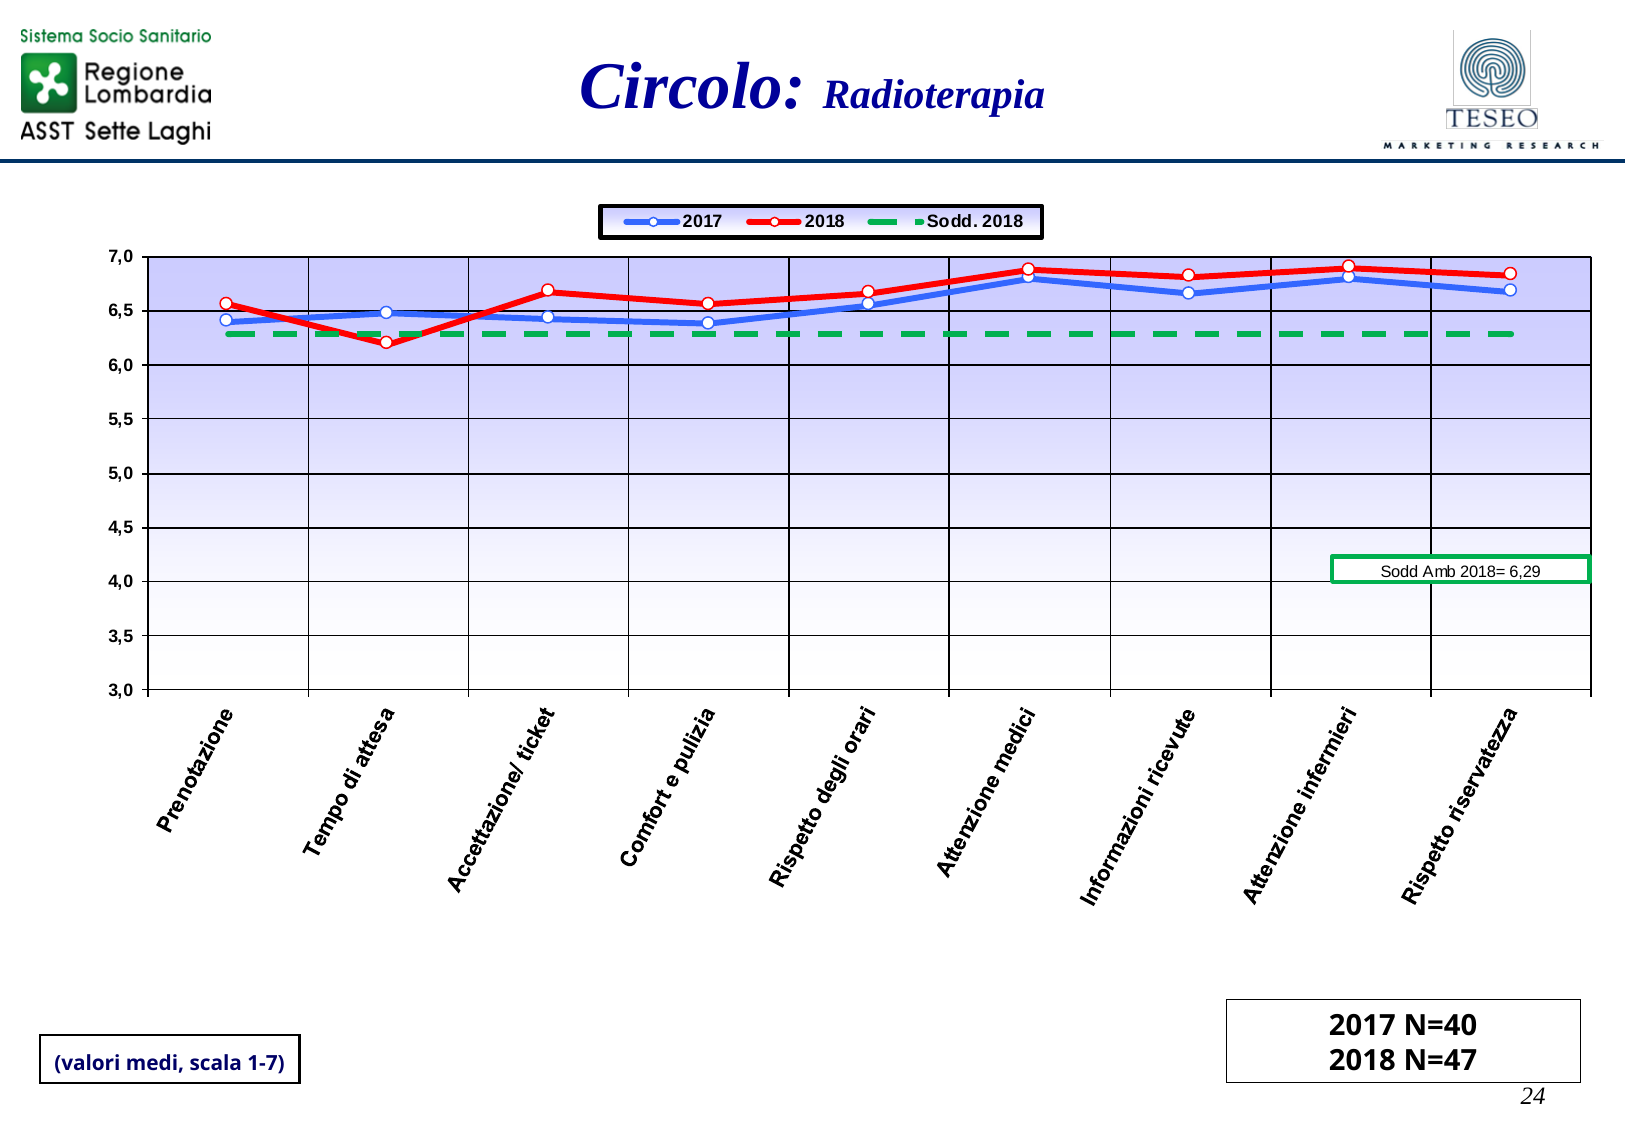

Circolo: Radioterapia
2017 N=40
2018 N=47
(valori medi, scala 1-7)